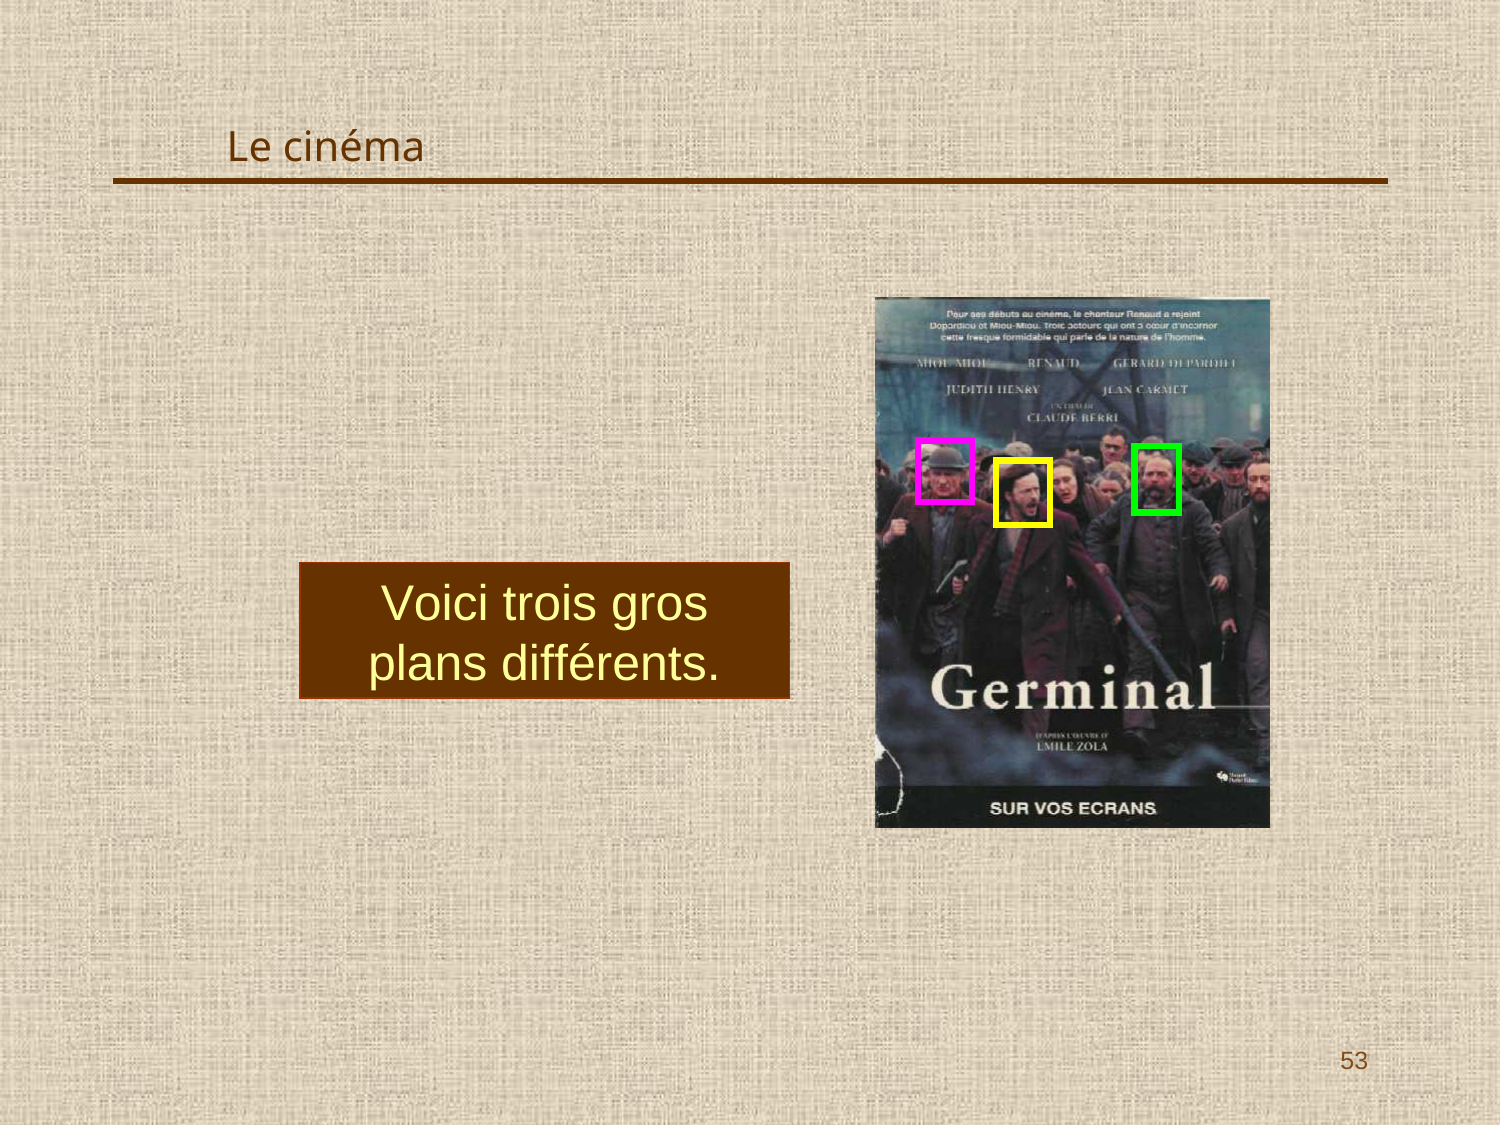

Le cinéma
Voici trois gros plans différents.
53